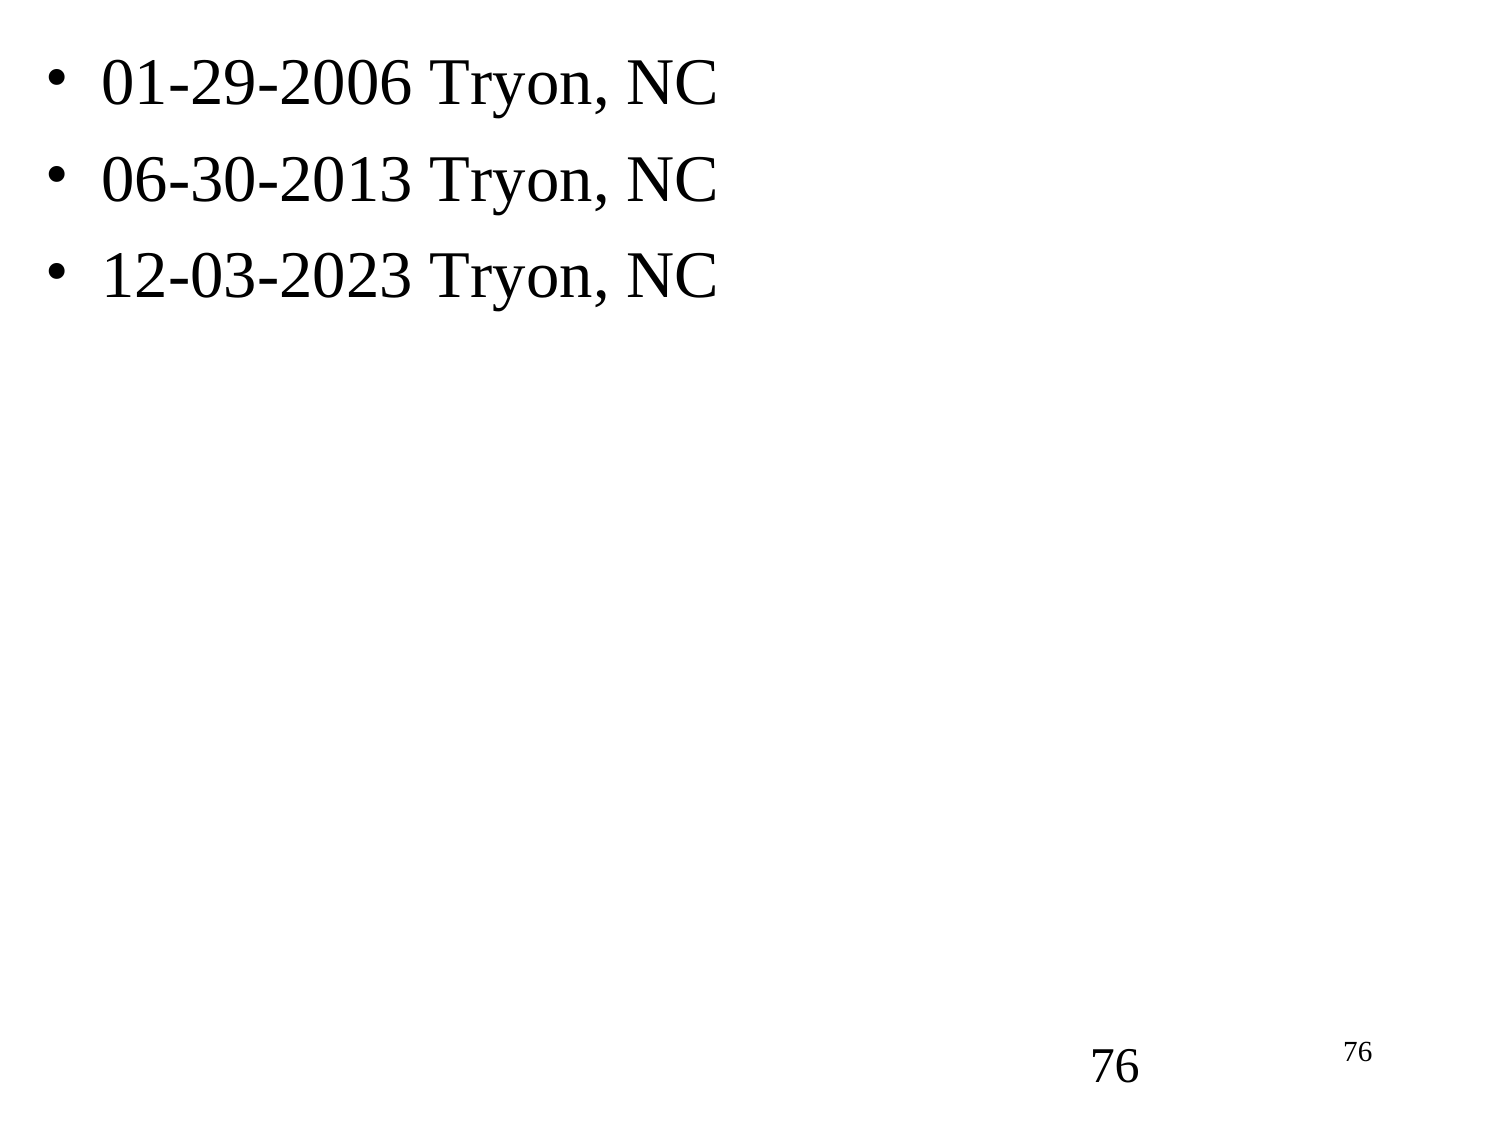

01-29-2006 Tryon, NC
06-30-2013 Tryon, NC
12-03-2023 Tryon, NC
#
76